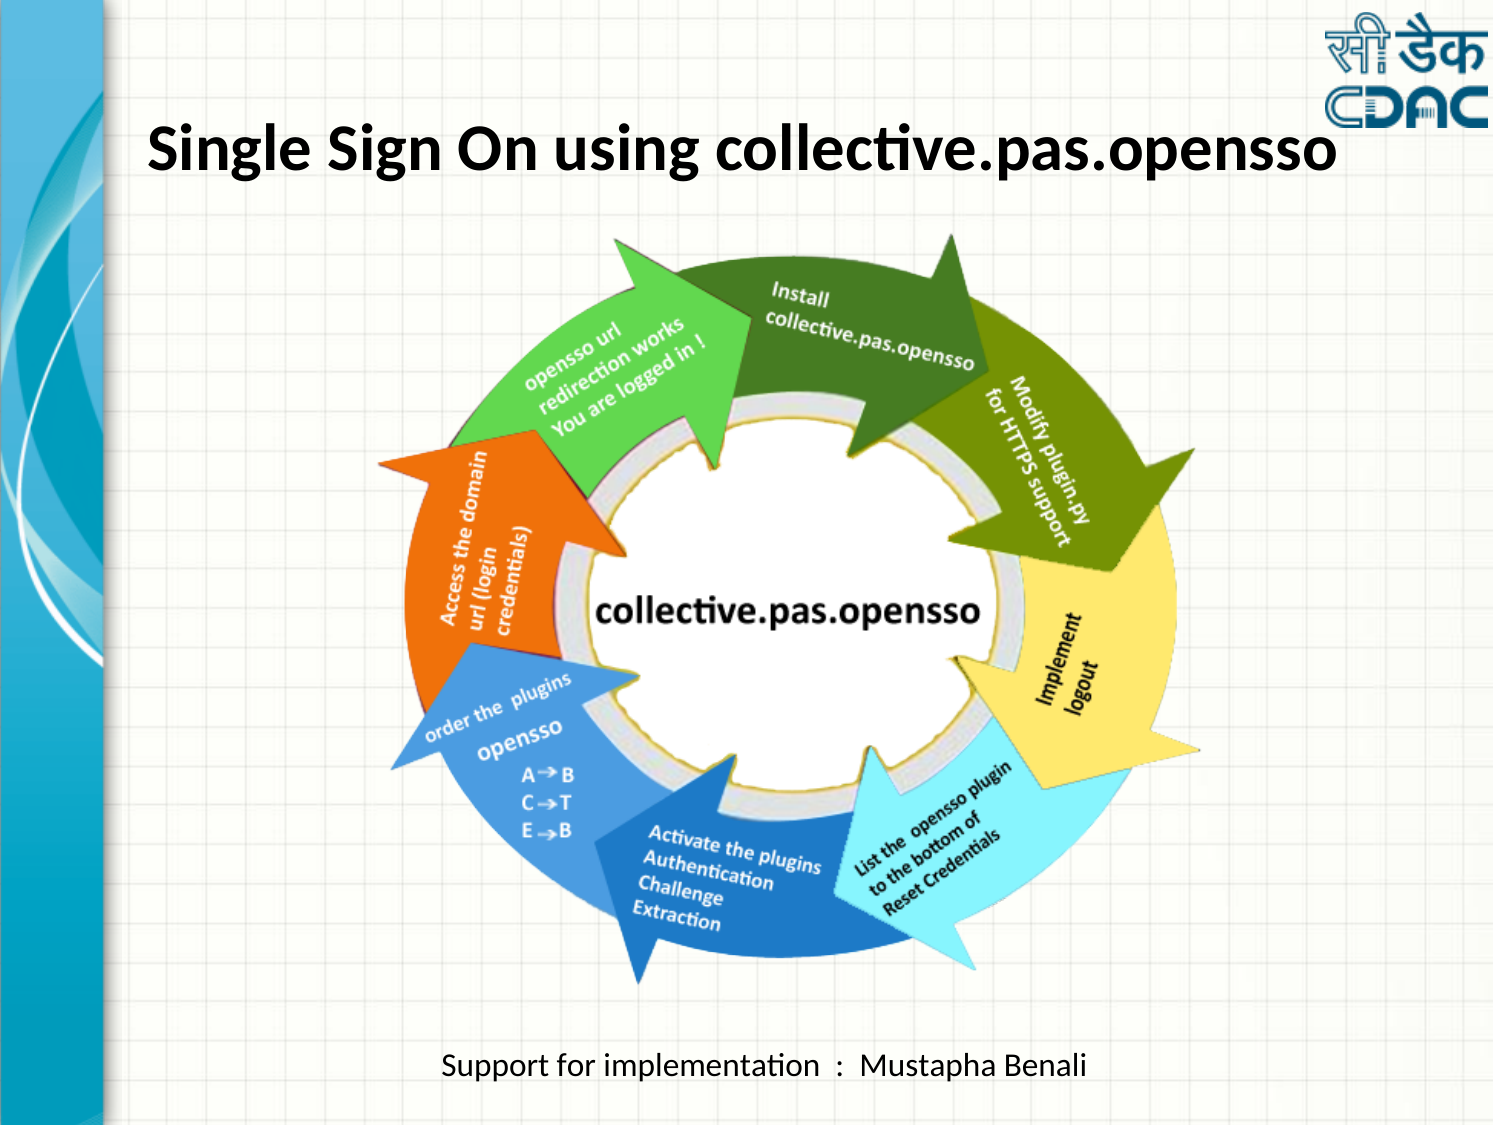

Single Sign On using collective.pas.opensso
Support for implementation : Mustapha Benali